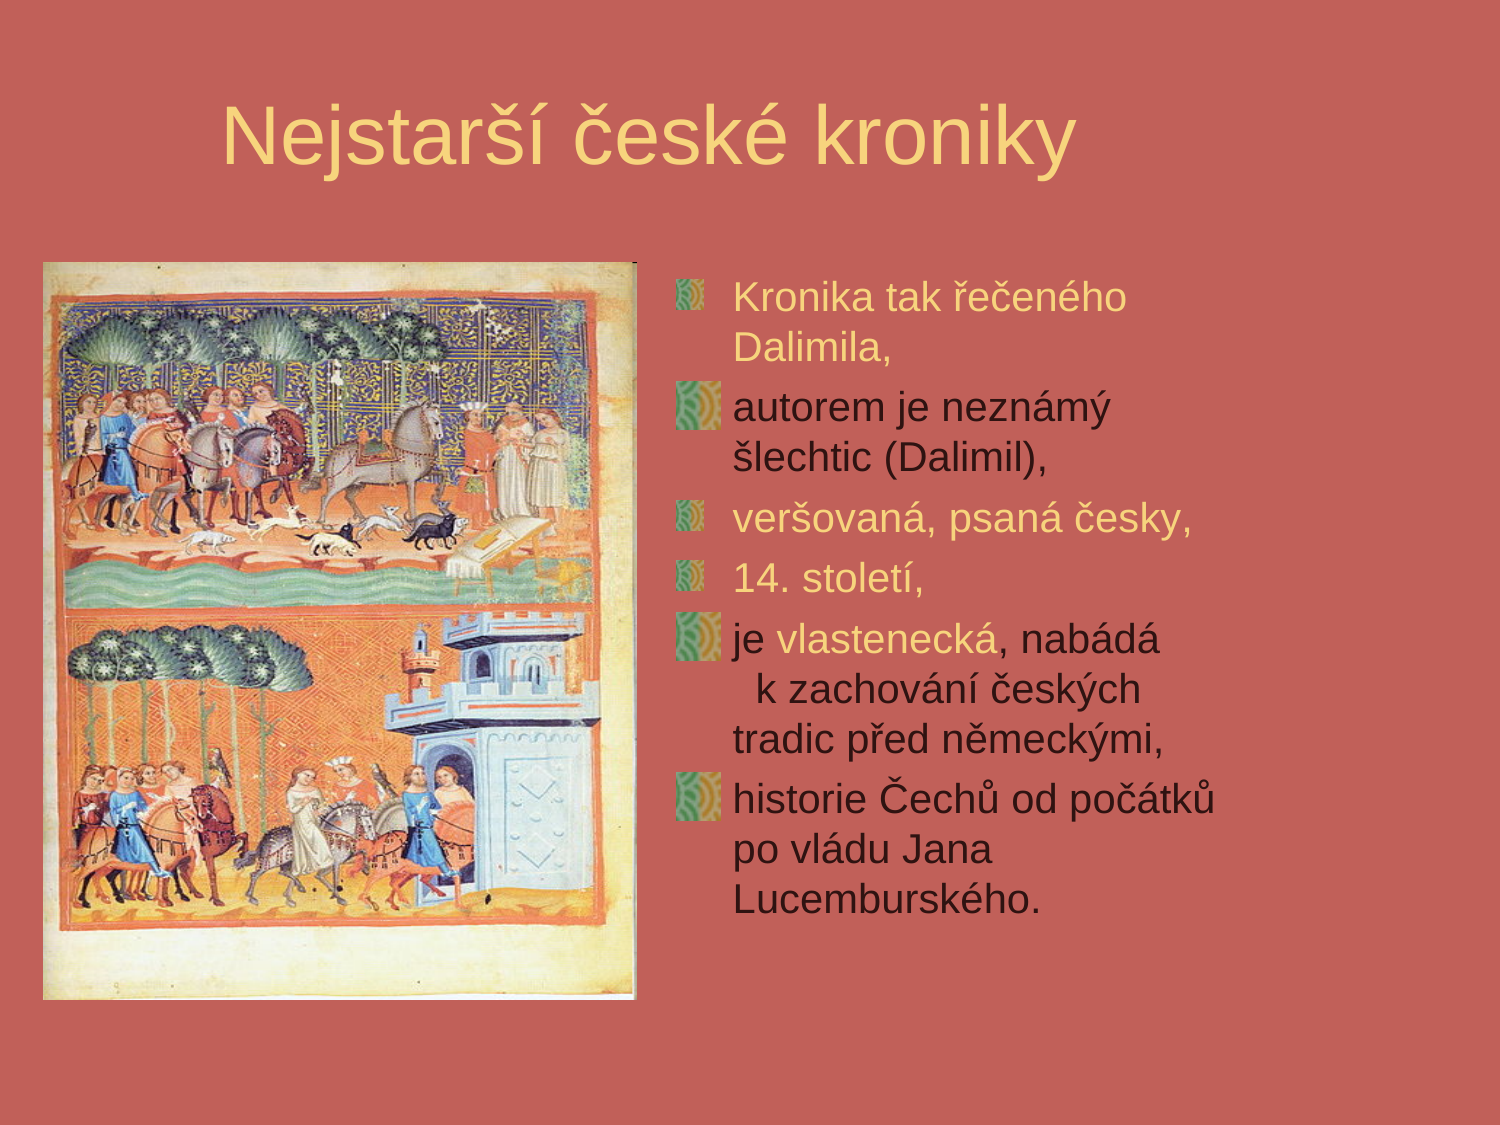

# Nejstarší české kroniky
Kronika tak řečeného Dalimila,
autorem je neznámý šlechtic (Dalimil),
veršovaná, psaná česky,
14. století,
je vlastenecká, nabádá k zachování českých tradic před německými,
historie Čechů od počátků po vládu Jana Lucemburského.